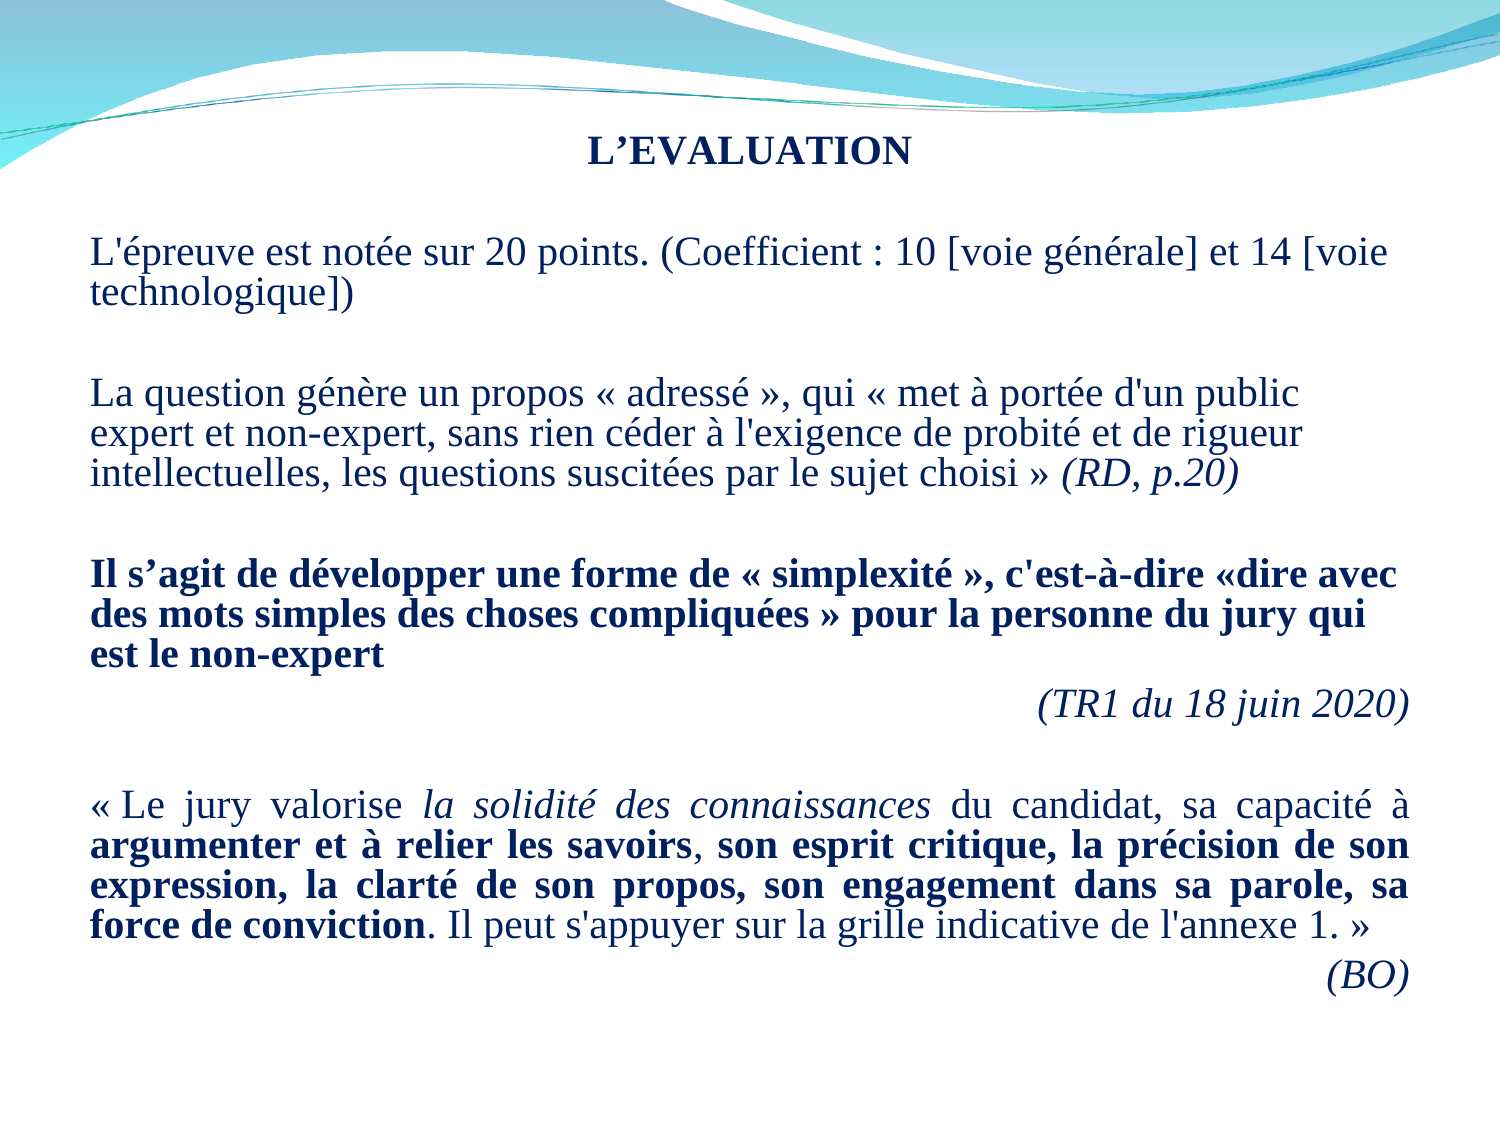

# L’EVALUATION
L'épreuve est notée sur 20 points. (Coefficient : 10 [voie générale] et 14 [voie technologique])
La question génère un propos « adressé », qui « met à portée d'un public expert et non-expert, sans rien céder à l'exigence de probité et de rigueur intellectuelles, les questions suscitées par le sujet choisi » (RD, p.20)
Il s’agit de développer une forme de « simplexité », c'est-à-dire «dire avec des mots simples des choses compliquées » pour la personne du jury qui est le non-expert
(TR1 du 18 juin 2020)
« Le jury valorise la solidité des connaissances du candidat, sa capacité à argumenter et à relier les savoirs, son esprit critique, la précision de son expression, la clarté de son propos, son engagement dans sa parole, sa force de conviction. Il peut s'appuyer sur la grille indicative de l'annexe 1. »
(BO)